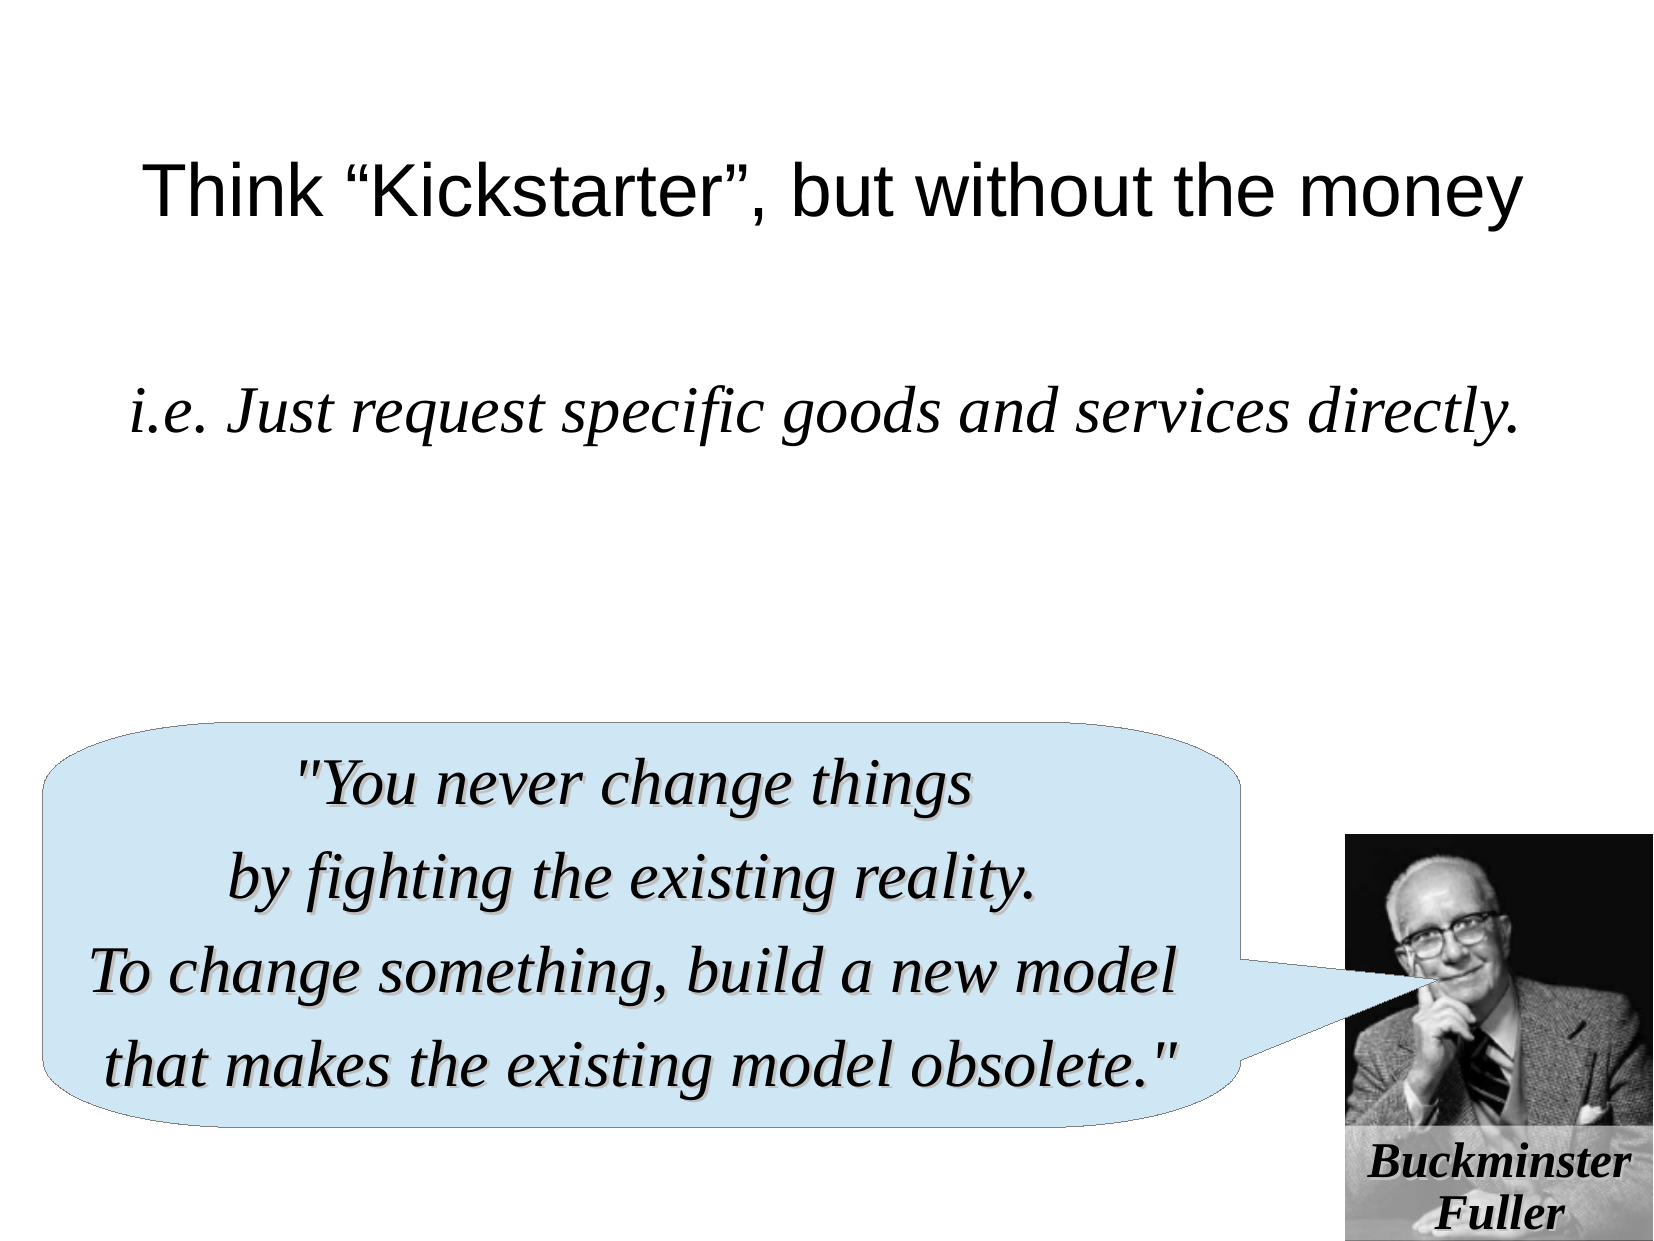

# Think “Kickstarter”, but without the money
i.e. Just request specific goods and services directly.
"You never change things
by fighting the existing reality.
To change something, build a new model
that makes the existing model obsolete."
Buckminster Fuller